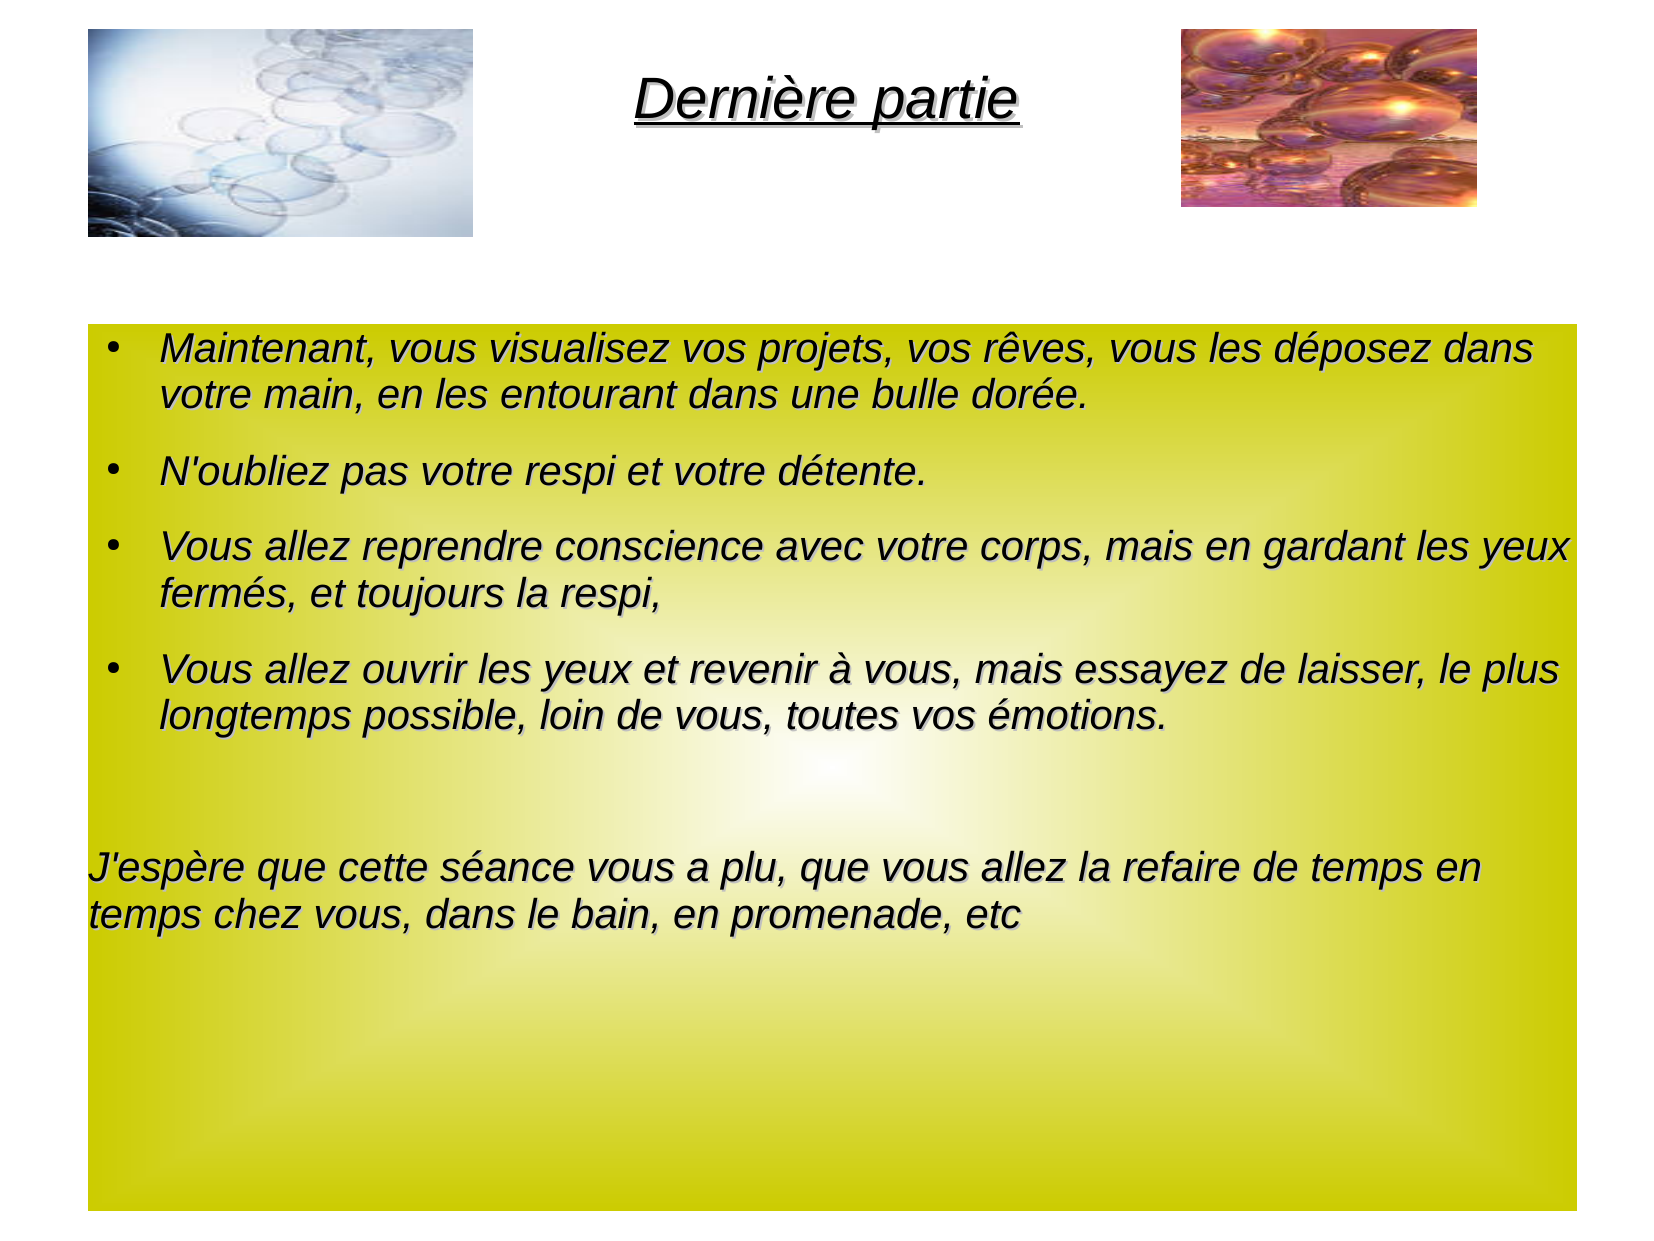

# Dernière partie
Maintenant, vous visualisez vos projets, vos rêves, vous les déposez dans votre main, en les entourant dans une bulle dorée.
N'oubliez pas votre respi et votre détente.
Vous allez reprendre conscience avec votre corps, mais en gardant les yeux fermés, et toujours la respi,
Vous allez ouvrir les yeux et revenir à vous, mais essayez de laisser, le plus longtemps possible, loin de vous, toutes vos émotions.
J'espère que cette séance vous a plu, que vous allez la refaire de temps en temps chez vous, dans le bain, en promenade, etc